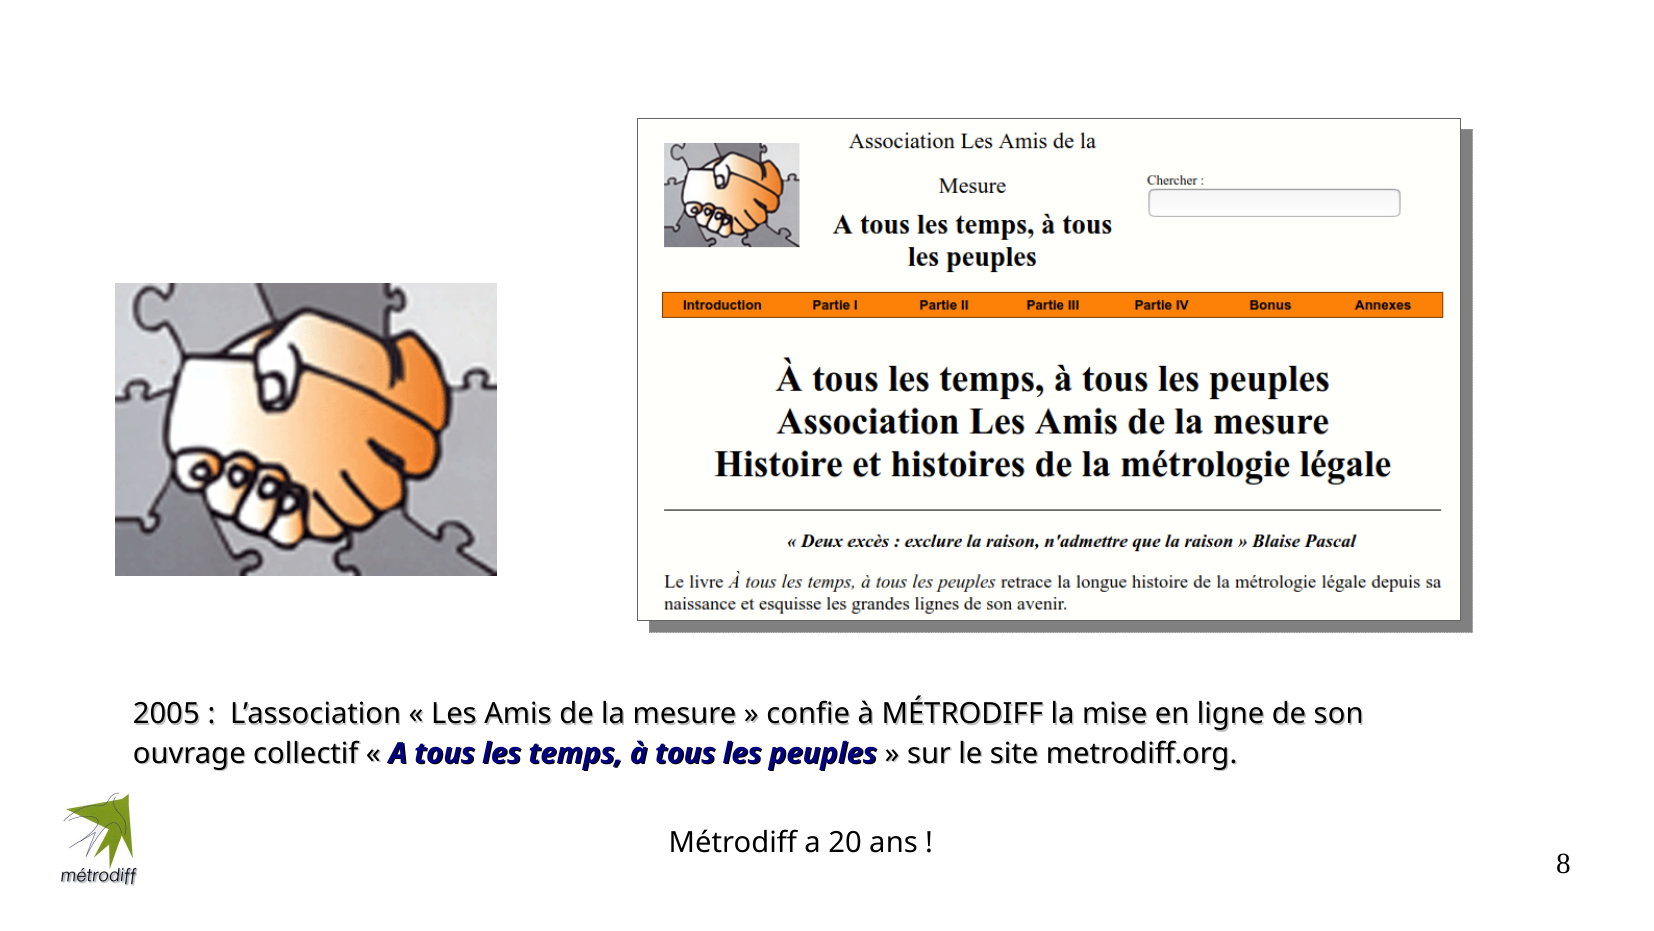

2005 : L’association « Les Amis de la mesure » confie à MÉTRODIFF la mise en ligne de son
ouvrage collectif « A tous les temps, à tous les peuples » sur le site metrodiff.org.
 Métrodiff a 20 ans !
8